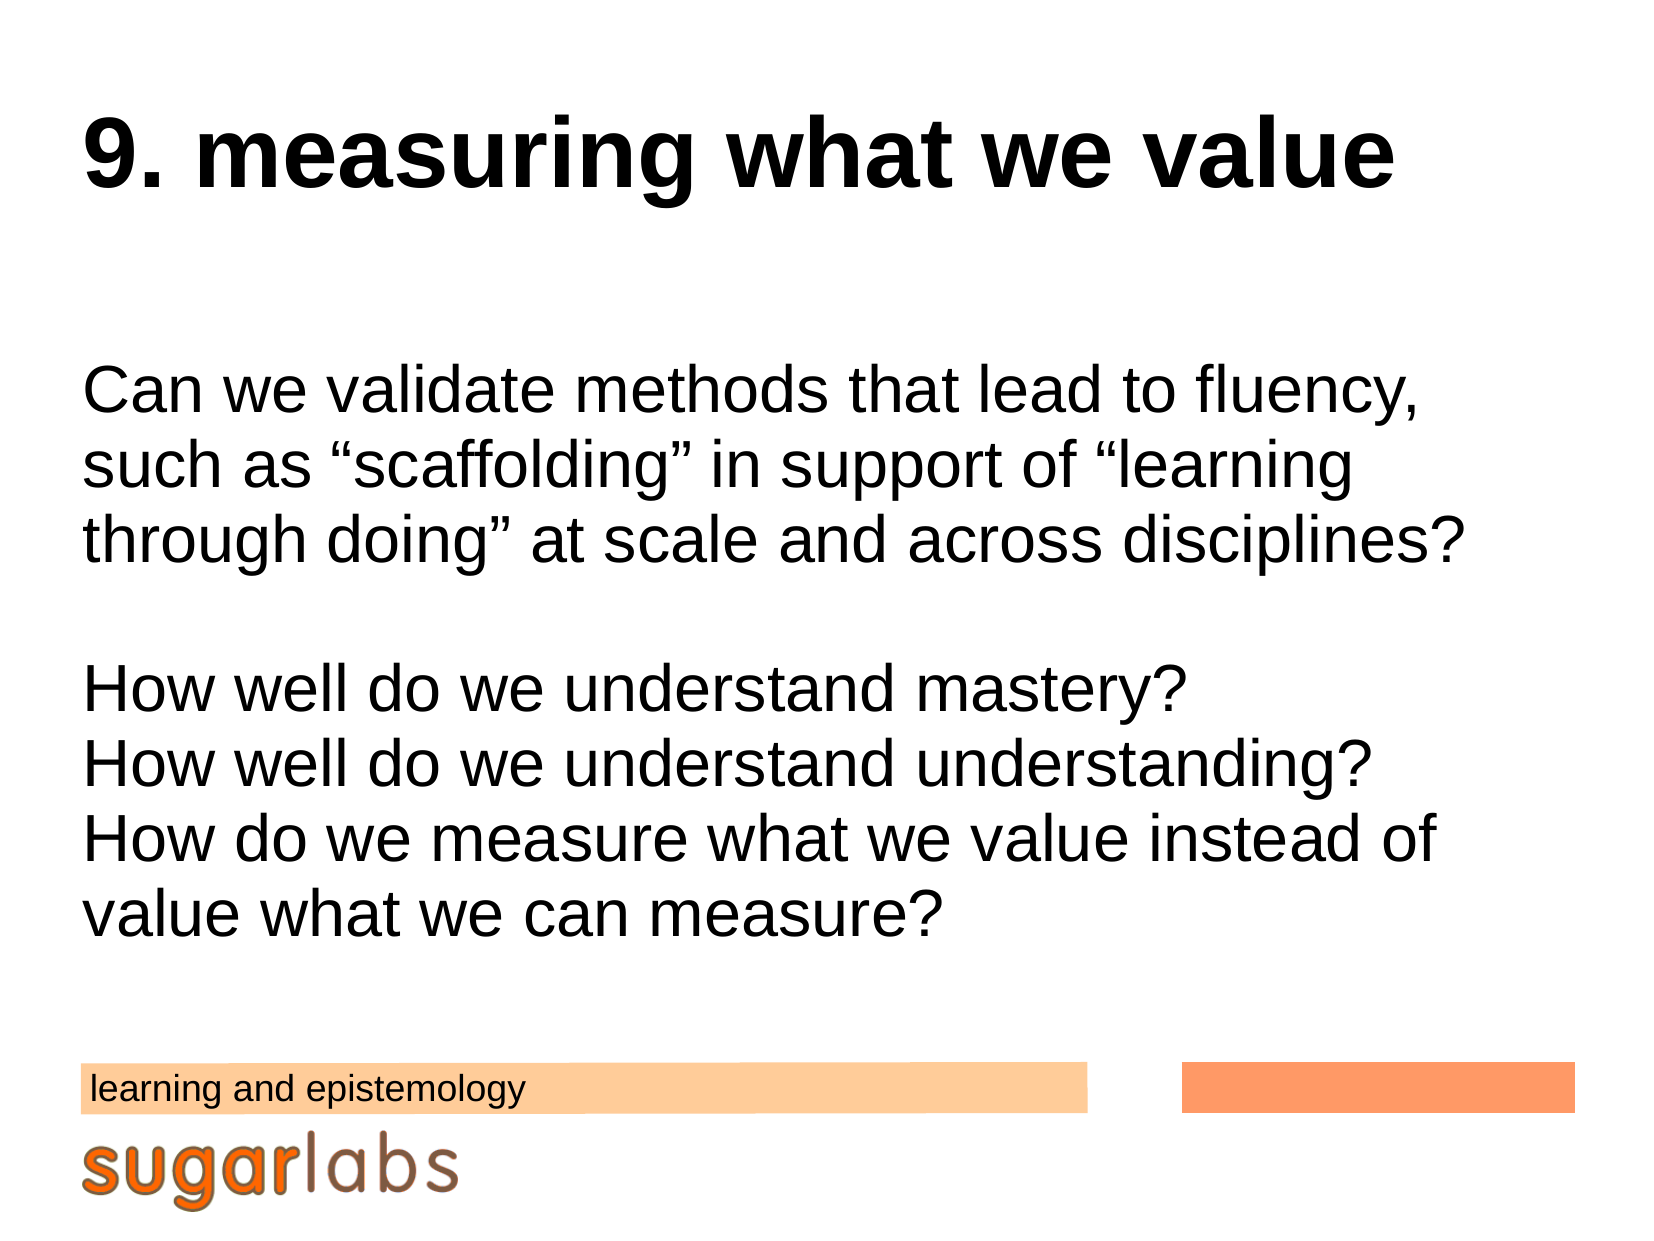

# 9. measuring what we value
Can we validate methods that lead to fluency, such as “scaffolding” in support of “learning through doing” at scale and across disciplines?
How well do we understand mastery?
How well do we understand understanding?
How do we measure what we value instead of value what we can measure?
learning and epistemology